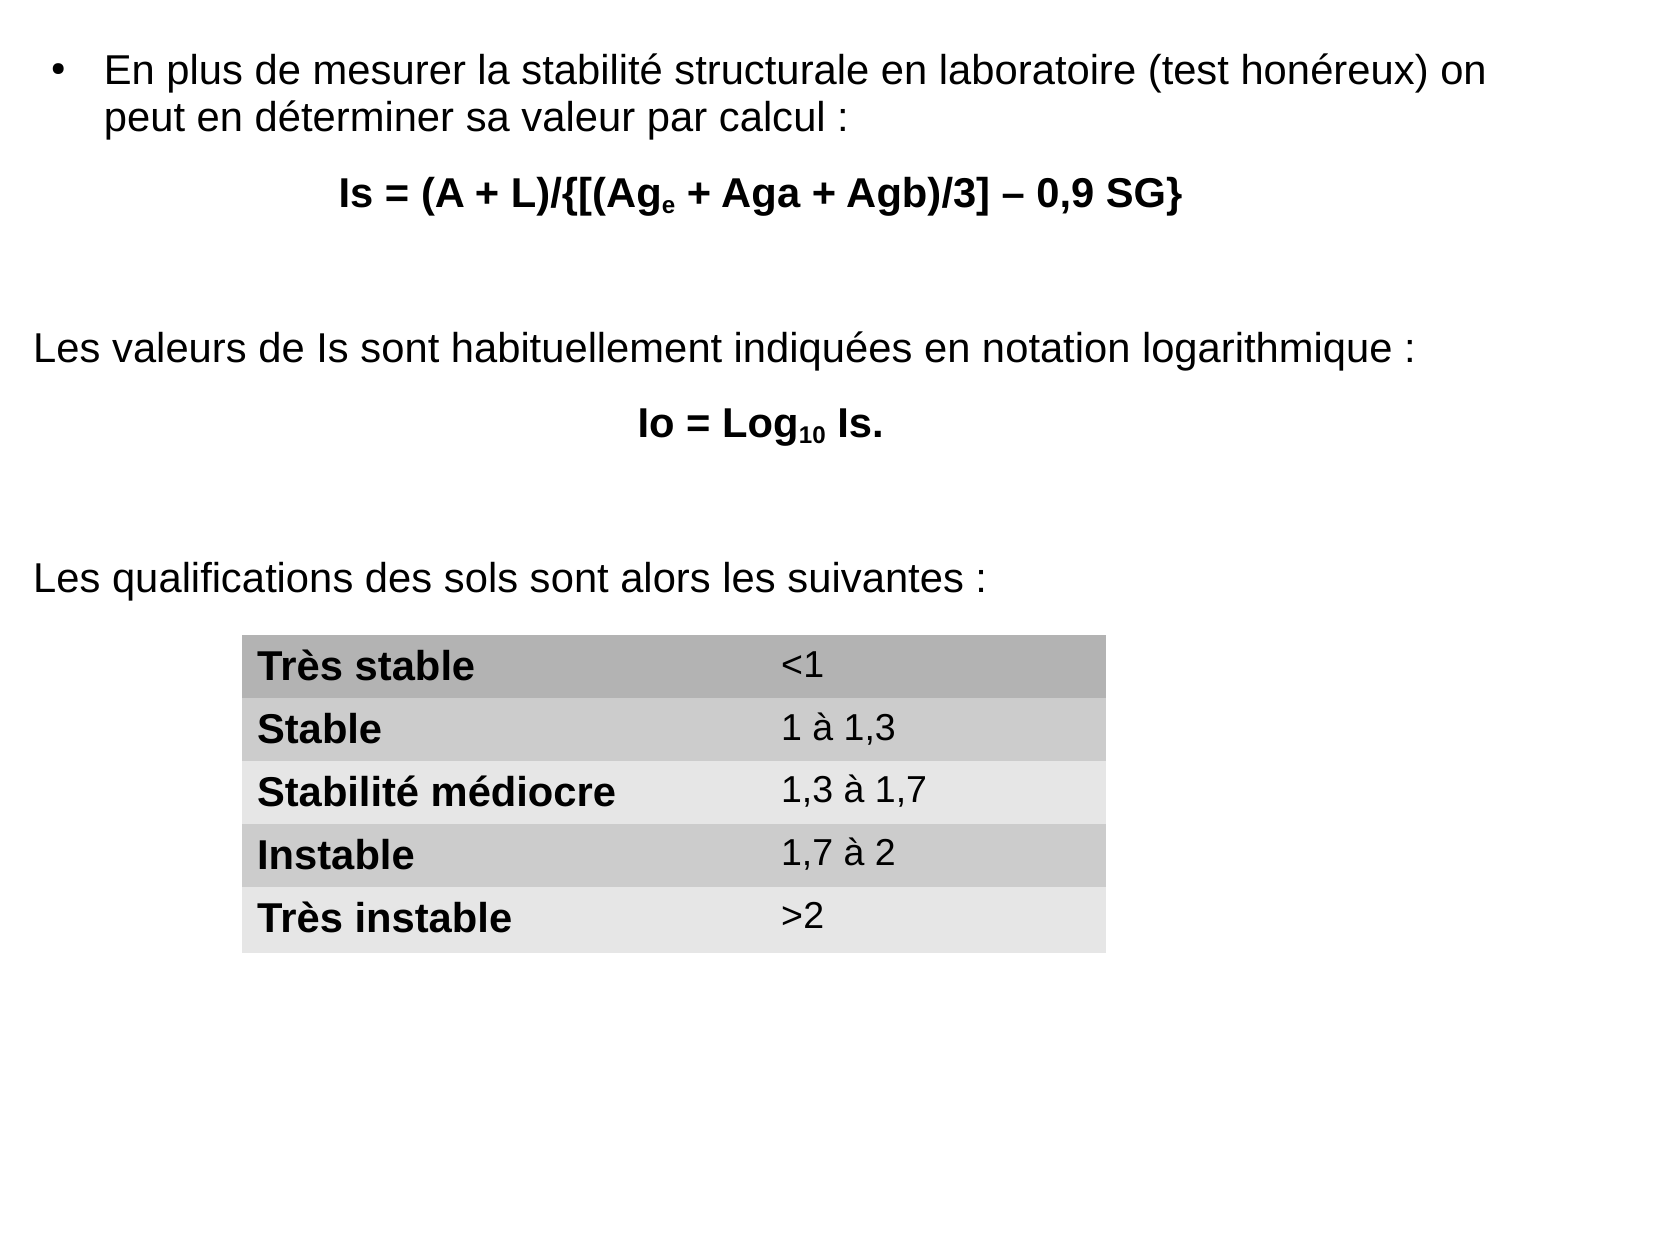

# En plus de mesurer la stabilité structurale en laboratoire (test honéreux) on peut en déterminer sa valeur par calcul :
Is = (A + L)/{[(Age + Aga + Agb)/3] – 0,9 SG}
Les valeurs de Is sont habituellement indiquées en notation logarithmique :
Io = Log10 Is.
Les qualifications des sols sont alors les suivantes :
| Très stable | <1 |
| --- | --- |
| Stable | 1 à 1,3 |
| Stabilité médiocre | 1,3 à 1,7 |
| Instable | 1,7 à 2 |
| Très instable | >2 |